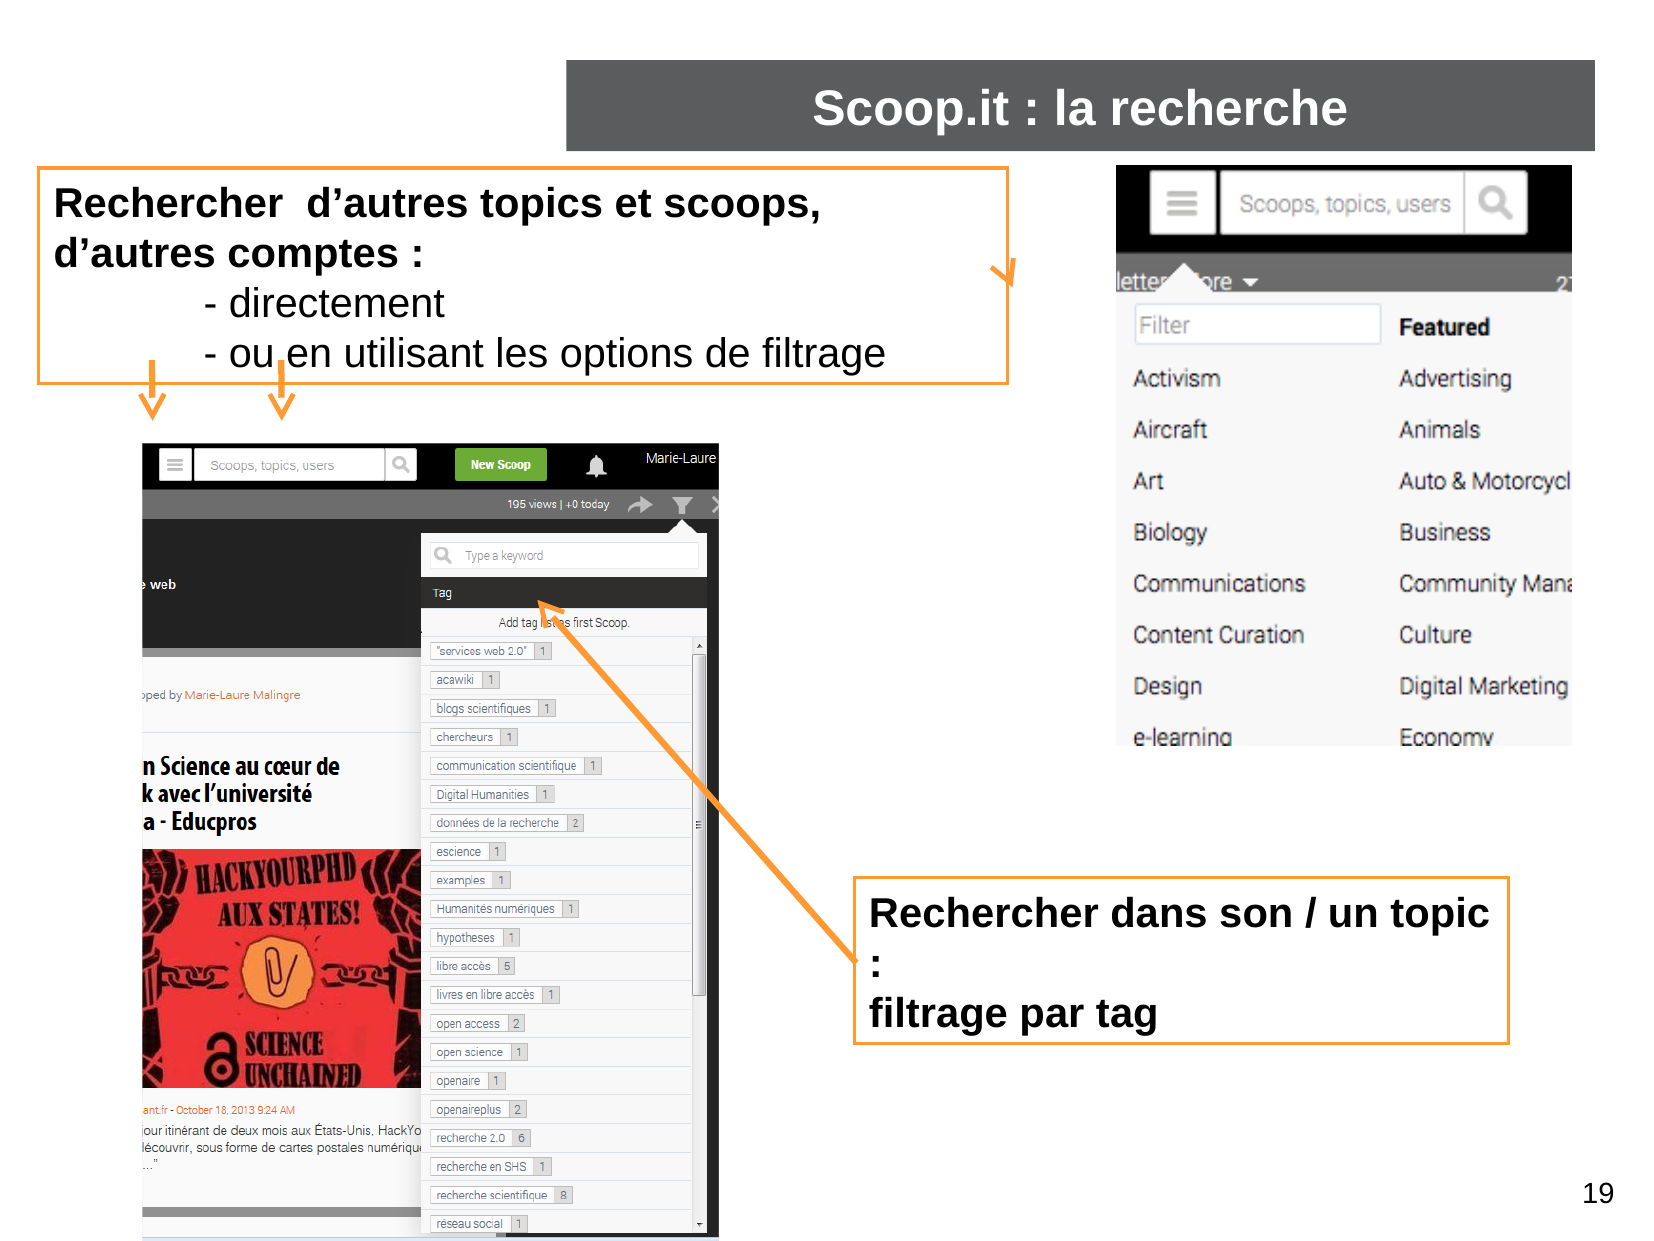

Scoop.it : la recherche
Rechercher d’autres topics et scoops, d’autres comptes :
	- directement
	- ou en utilisant les options de filtrage
Rechercher dans son / un topic :
filtrage par tag